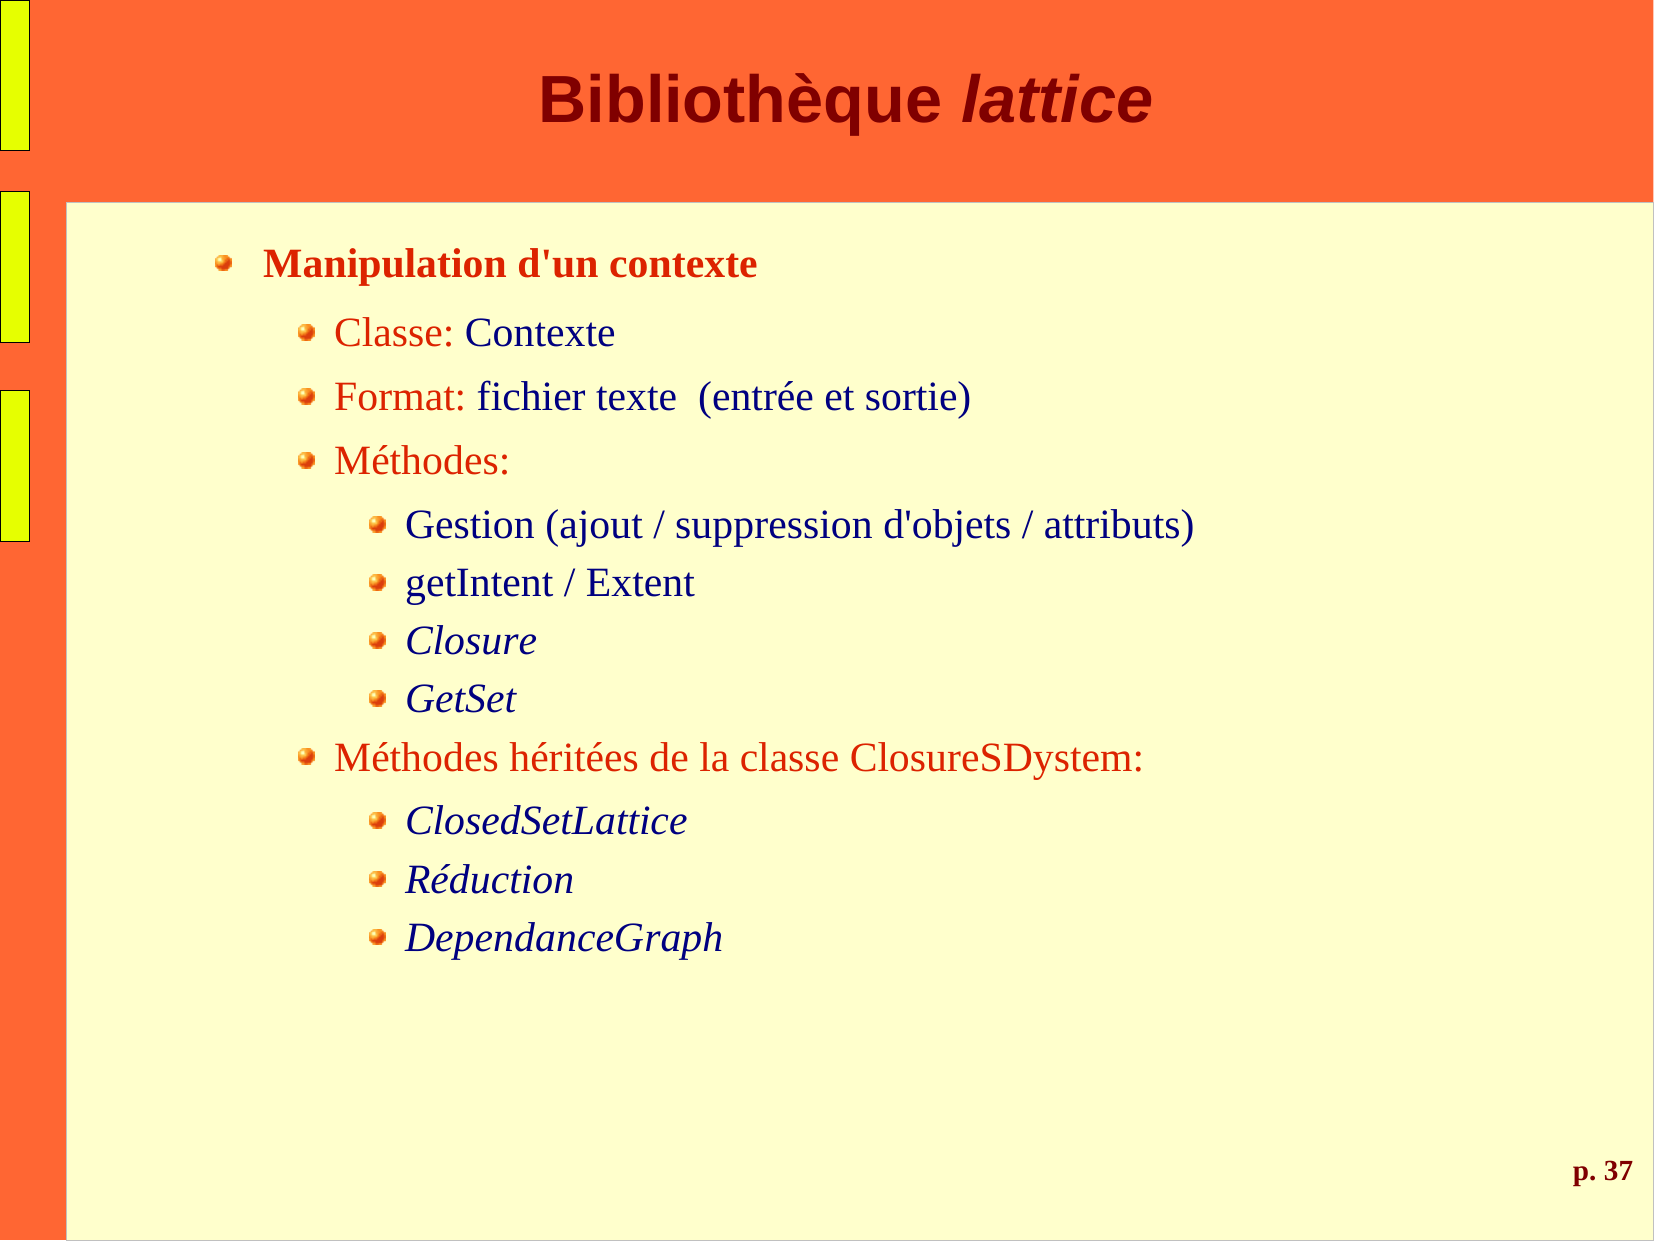

# Bibliothèque lattice
Manipulation d'un contexte
Classe: Contexte
Format: fichier texte (entrée et sortie)
Méthodes:
Gestion (ajout / suppression d'objets / attributs)
getIntent / Extent
Closure
GetSet
Méthodes héritées de la classe ClosureSDystem:
ClosedSetLattice
Réduction
DependanceGraph
Karell Bertet